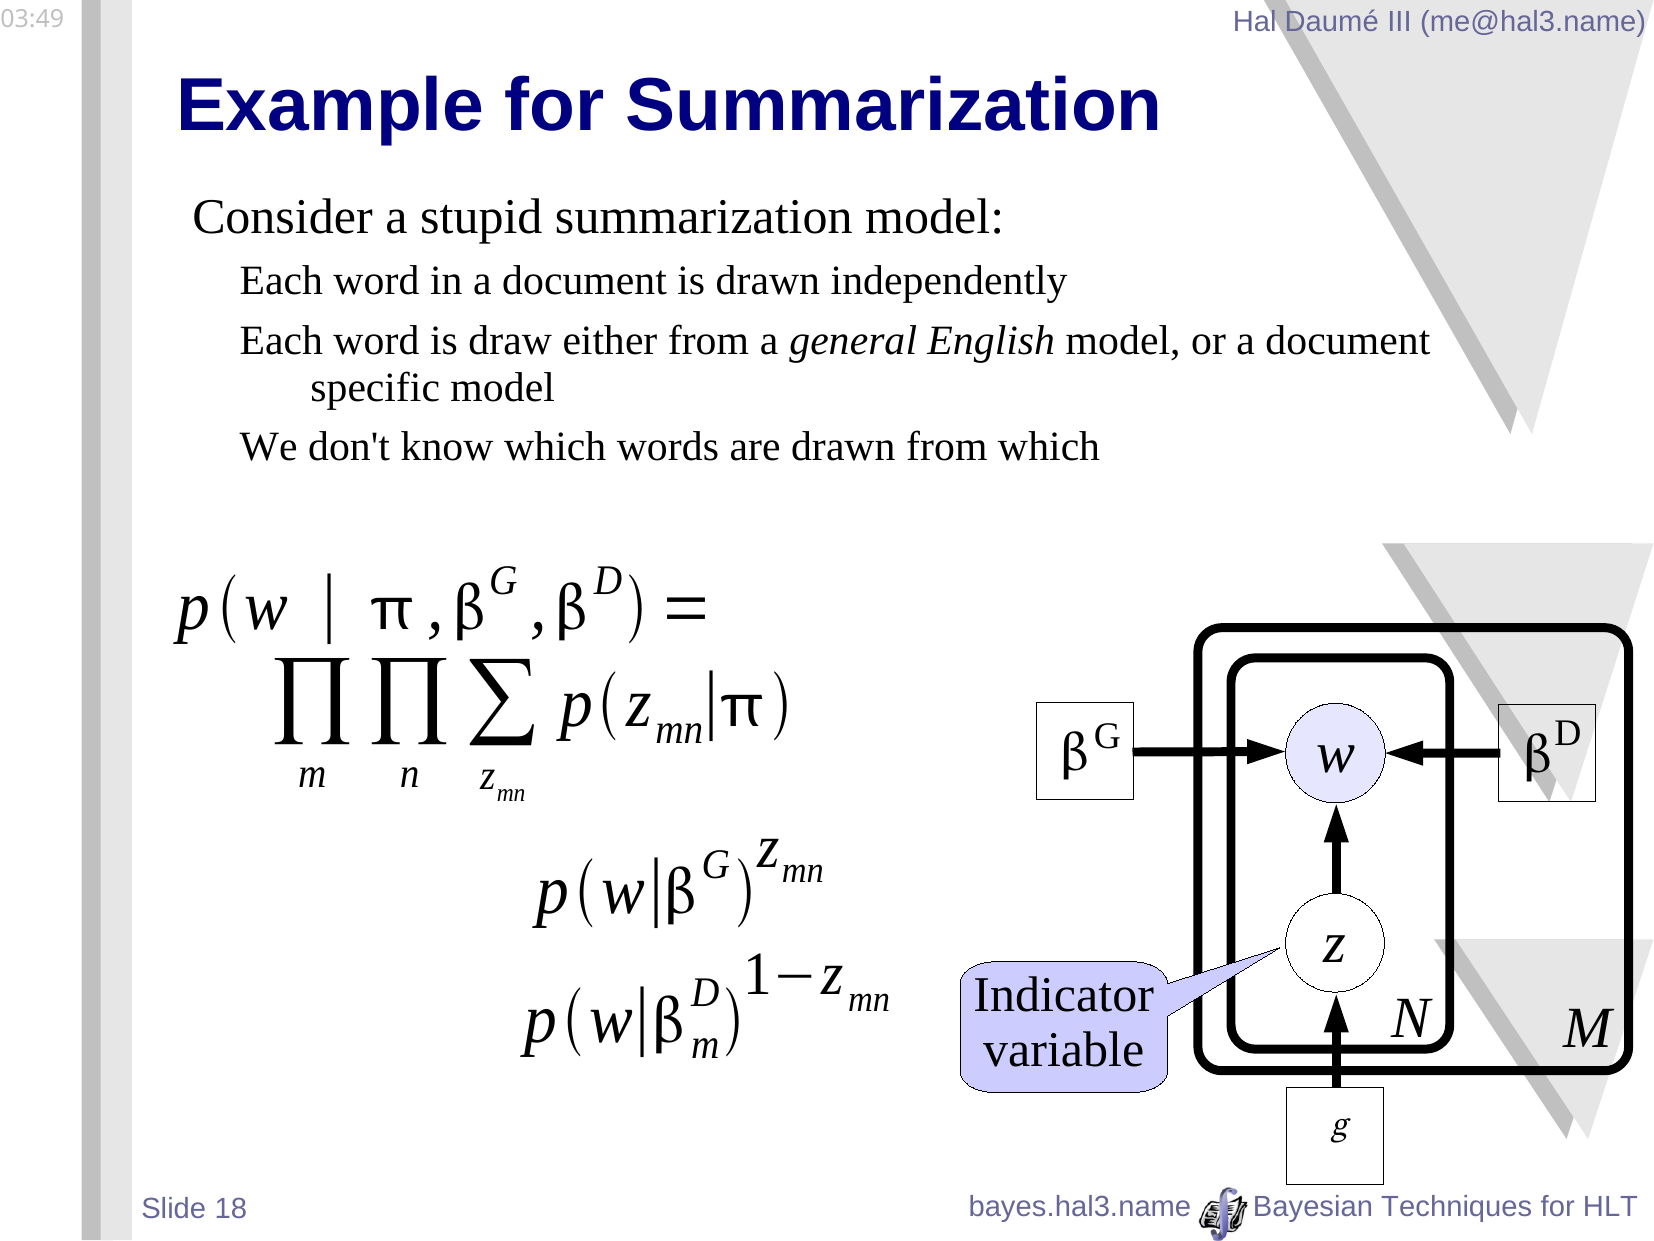

# Example for Summarization
Consider a stupid summarization model:
Each word in a document is drawn independently
Each word is draw either from a general English model, or a document specific model
We don't know which words are drawn from which

w

D
G
z
Indicator
variable
N
M
